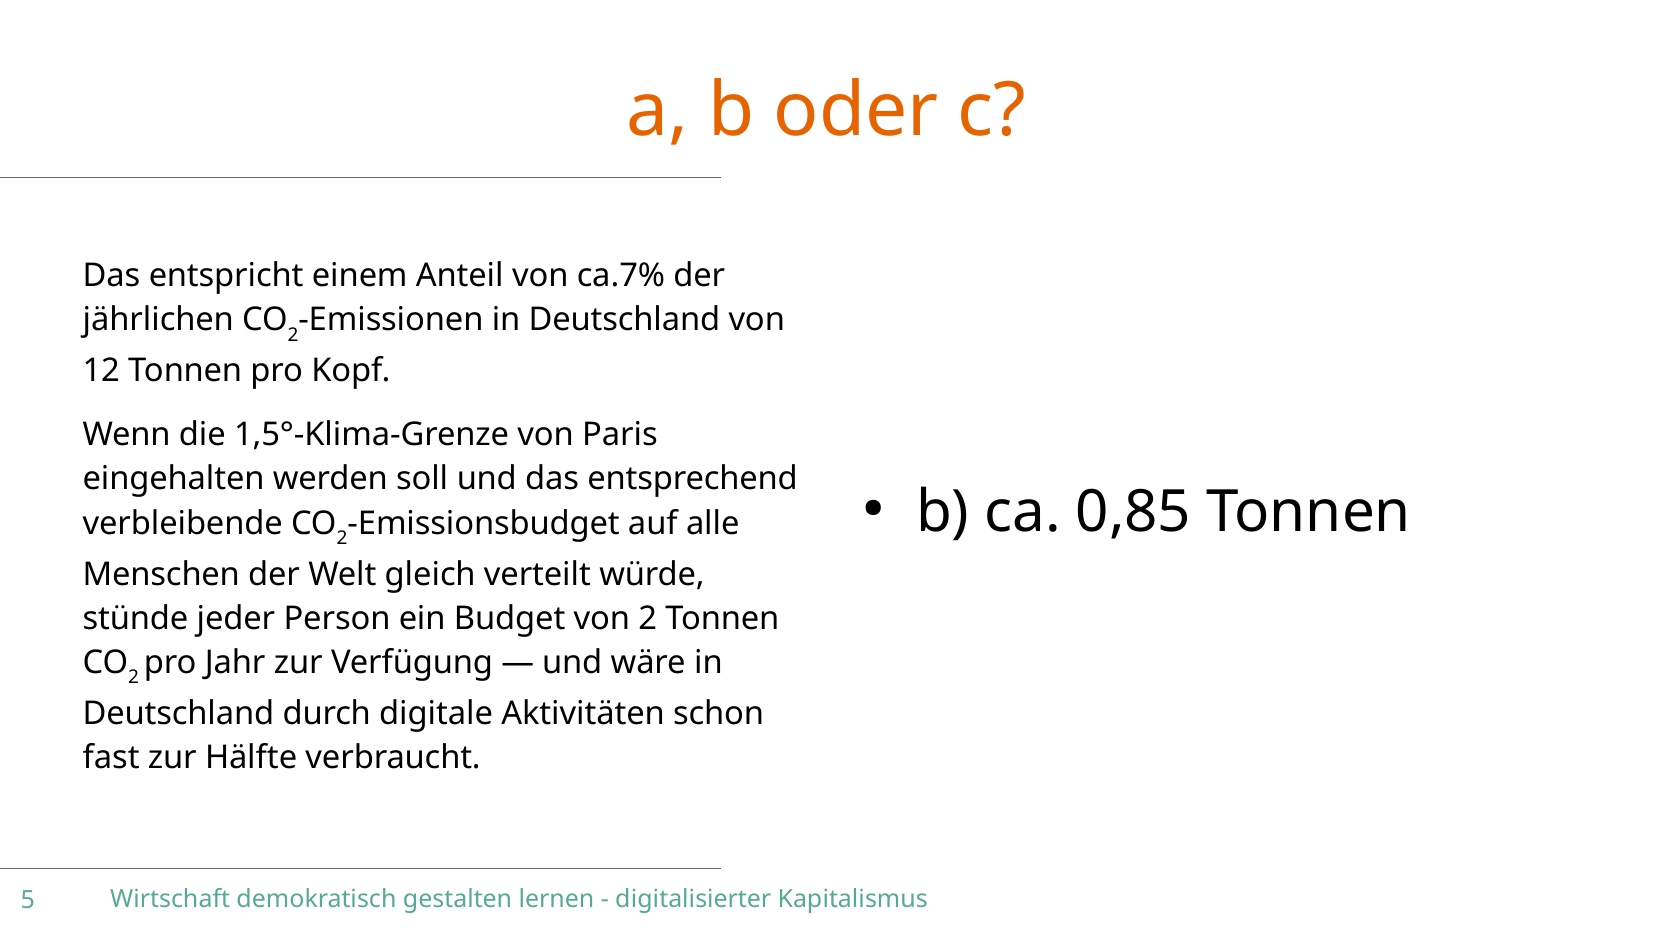

a, b oder c?
# Das entspricht einem Anteil von ca.7% der jährlichen CO2-Emissionen in Deutschland von 12 Tonnen pro Kopf.
Wenn die 1,5°-Klima-Grenze von Paris eingehalten werden soll und das entsprechend verbleibende CO2-Emissionsbudget auf alle Menschen der Welt gleich verteilt würde, stünde jeder Person ein Budget von 2 Tonnen CO2 pro Jahr zur Verfügung — und wäre in Deutschland durch digitale Aktivitäten schon fast zur Hälfte verbraucht.
b) ca. 0,85 Tonnen